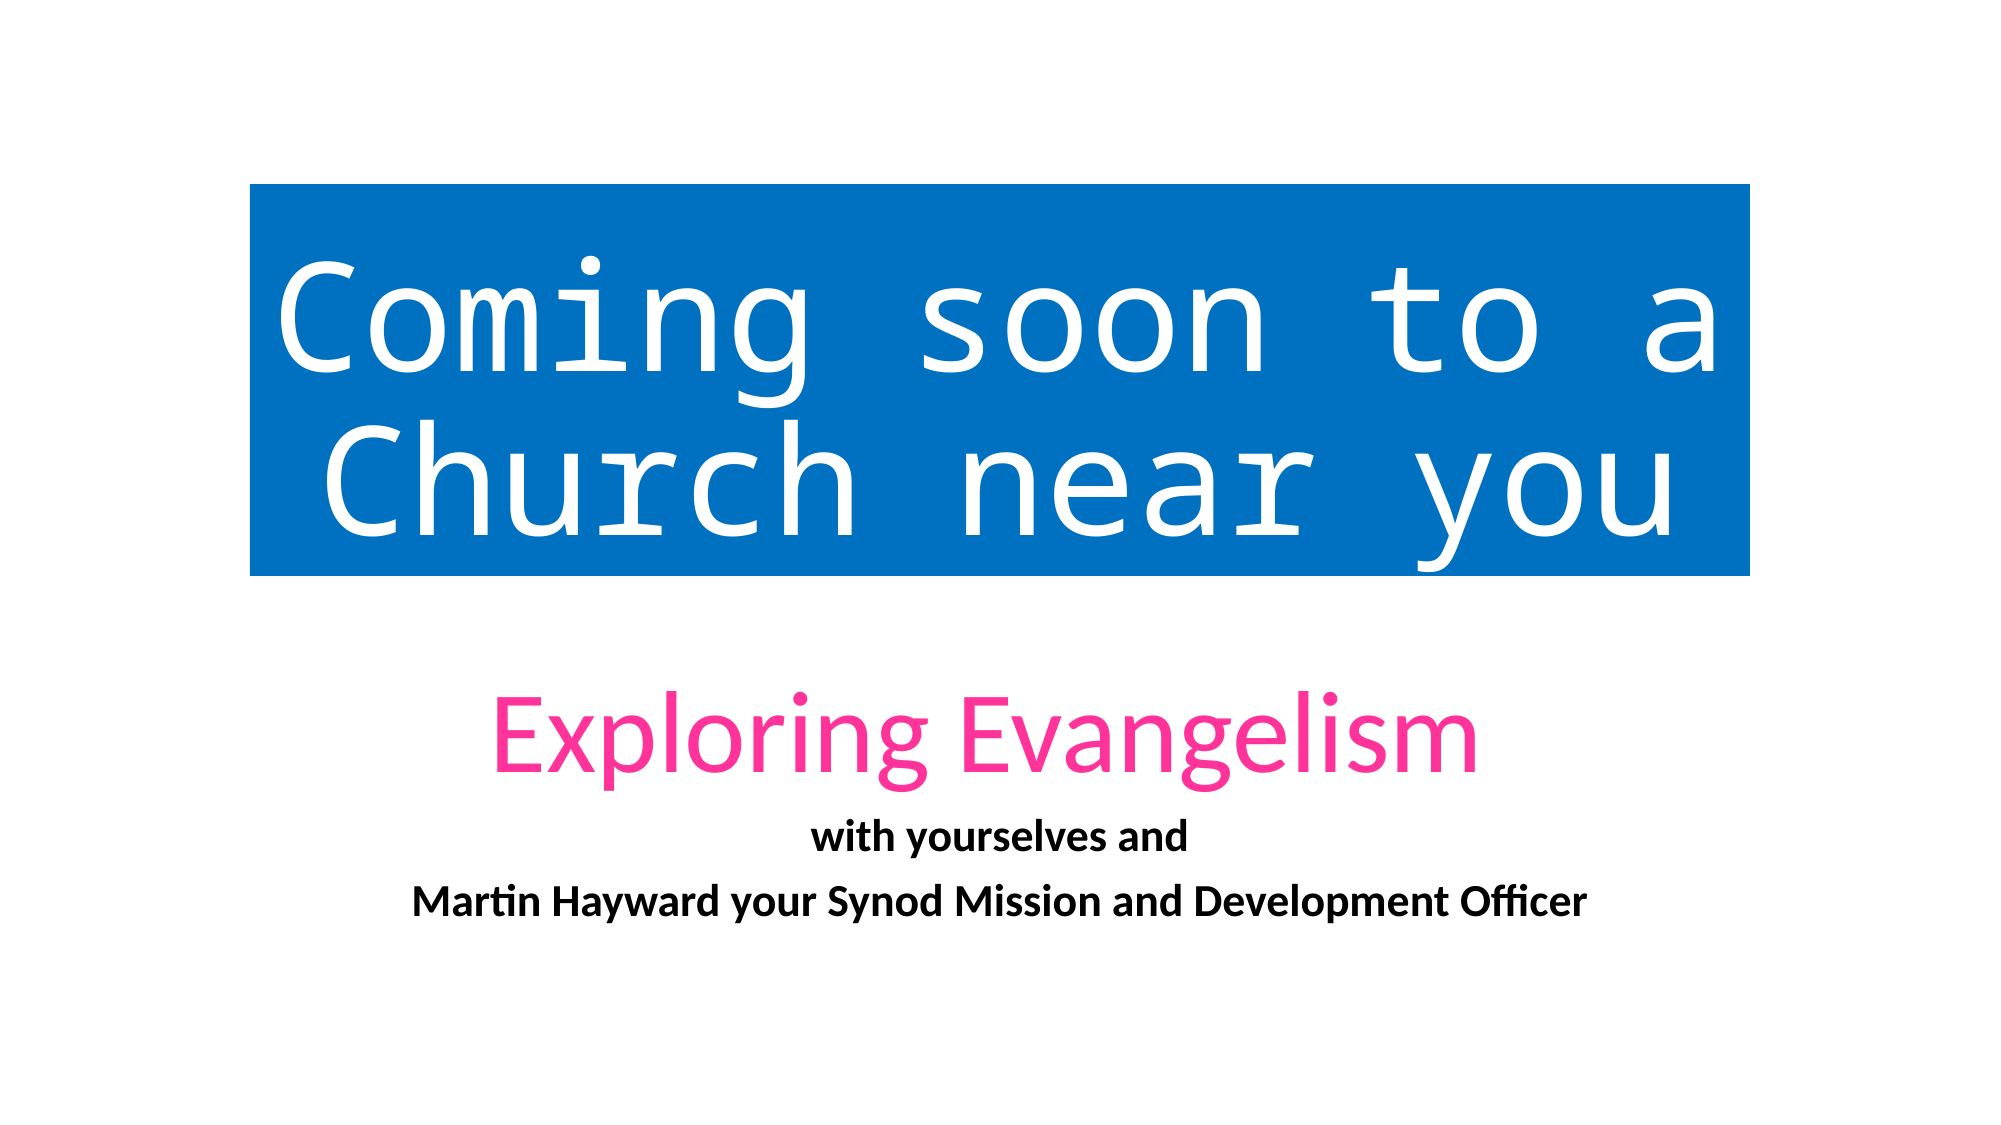

# Coming soon to a Church near you
Exploring Evangelism
with yourselves and
Martin Hayward your Synod Mission and Development Officer